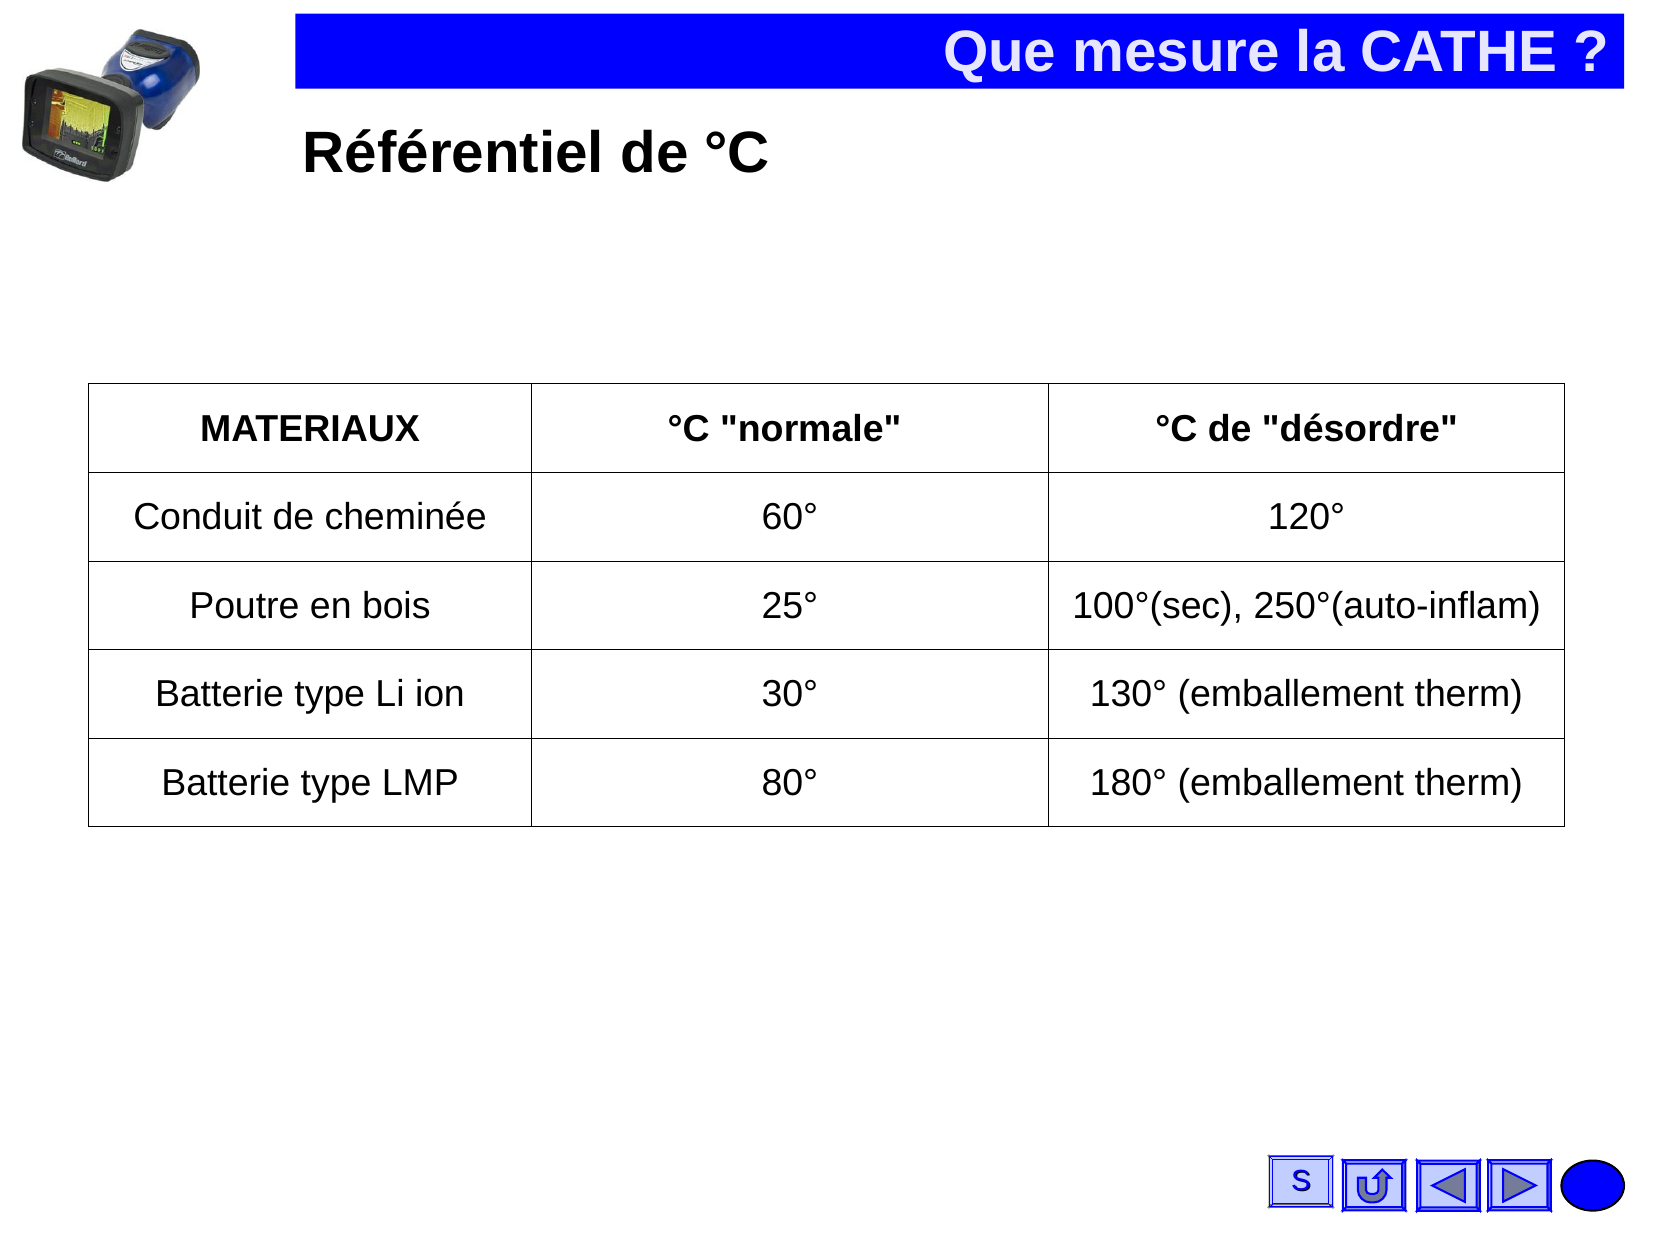

Que mesure la CATHE ?
Référentiel de °C
MATERIAUX
°C "normale"
°C de "désordre"
Conduit de cheminée
60°
120°
Poutre en bois
25°
100°(sec), 250°(auto-inflam)
Batterie type Li ion
30°
130° (emballement therm)
Batterie type LMP
80°
180° (emballement therm)